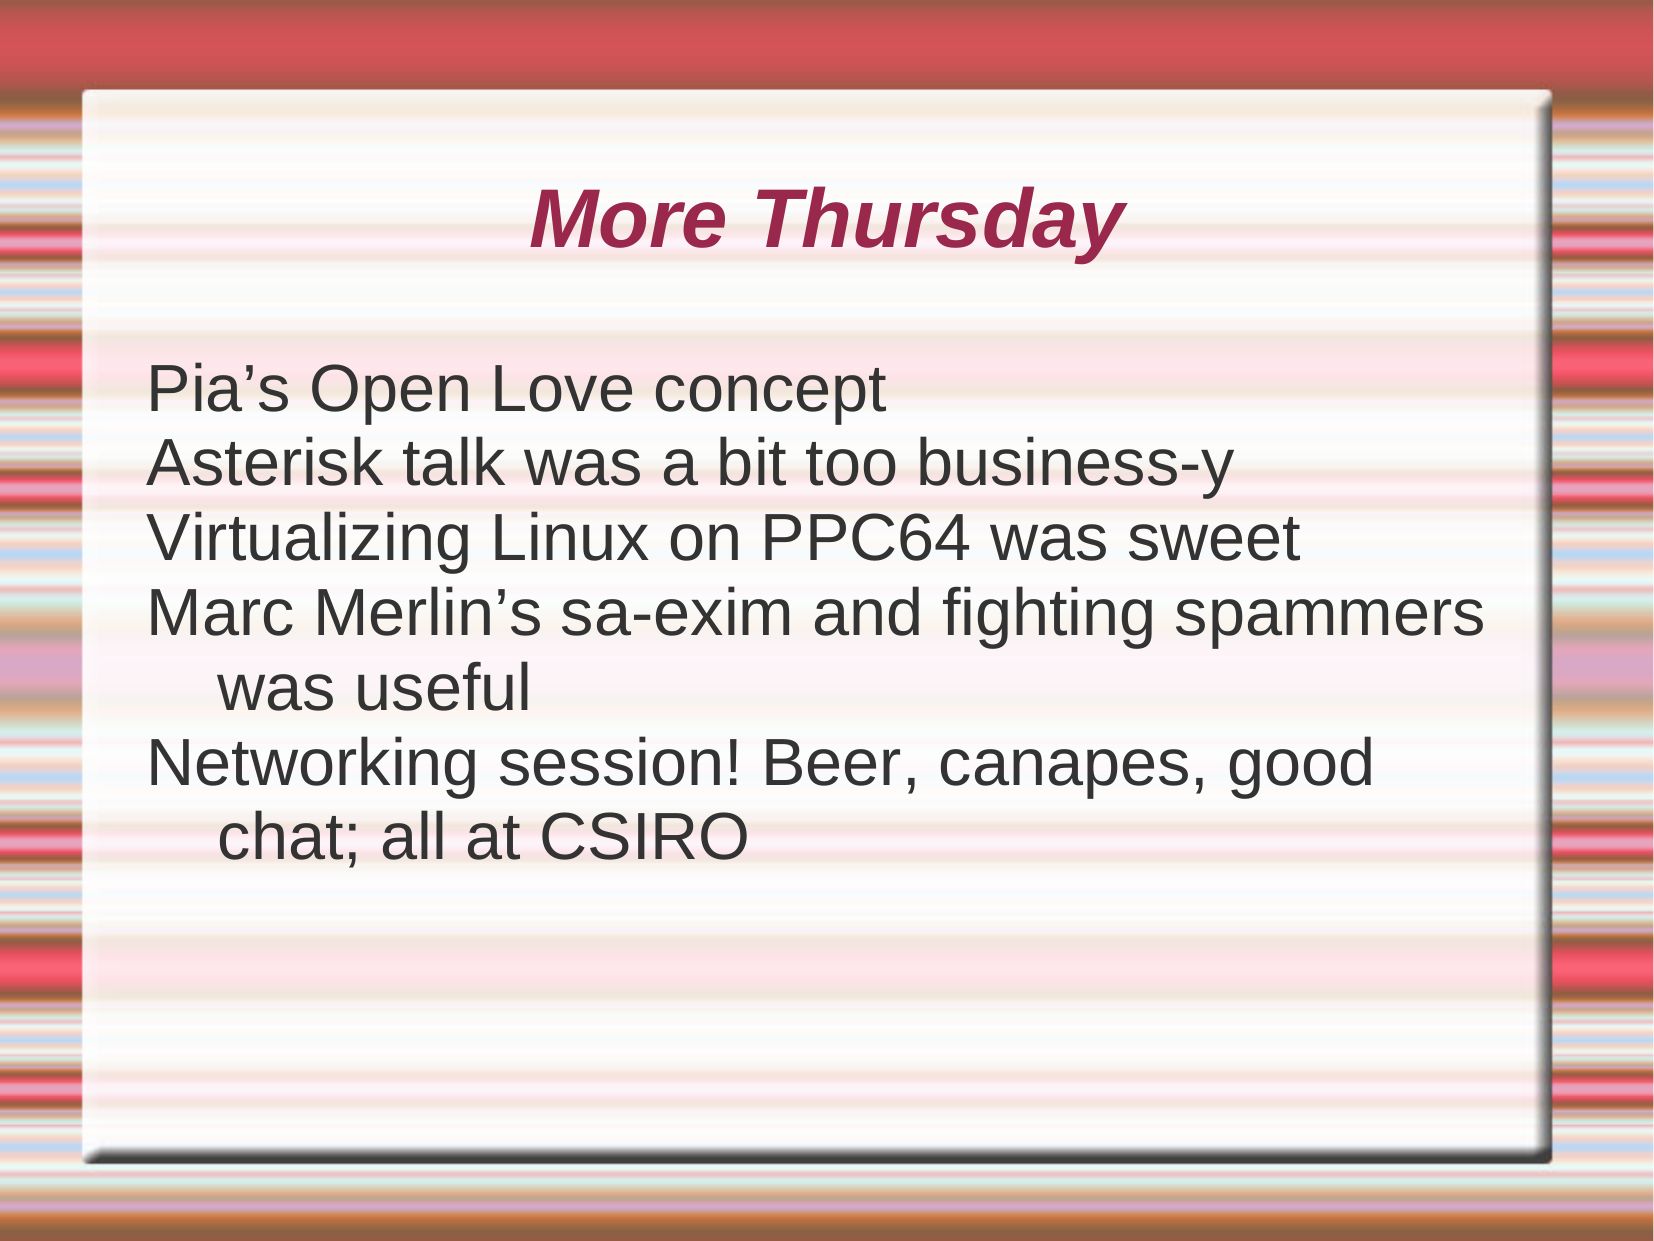

# More Thursday
Pia’s Open Love concept
Asterisk talk was a bit too business-y
Virtualizing Linux on PPC64 was sweet
Marc Merlin’s sa-exim and fighting spammers was useful
Networking session! Beer, canapes, good chat; all at CSIRO